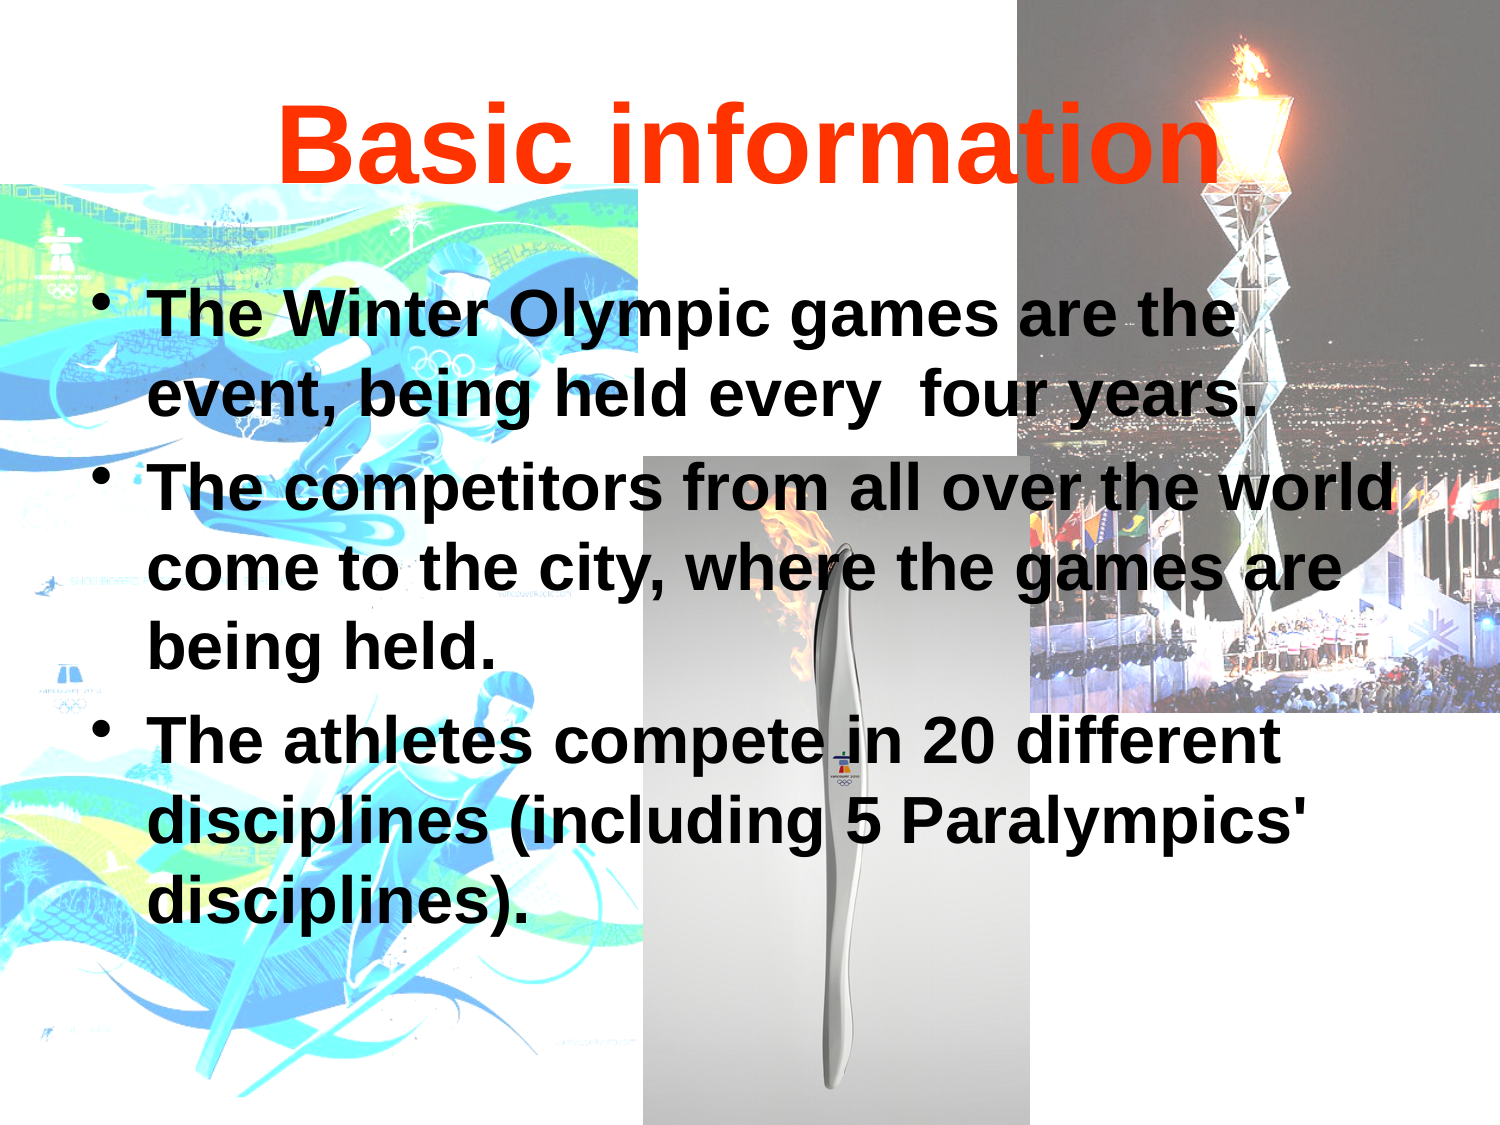

# Basic information
The Winter Olympic games are the event, being held every four years.
The competitors from all over the world come to the city, where the games are being held.
The athletes compete in 20 different disciplines (including 5 Paralympics' disciplines).